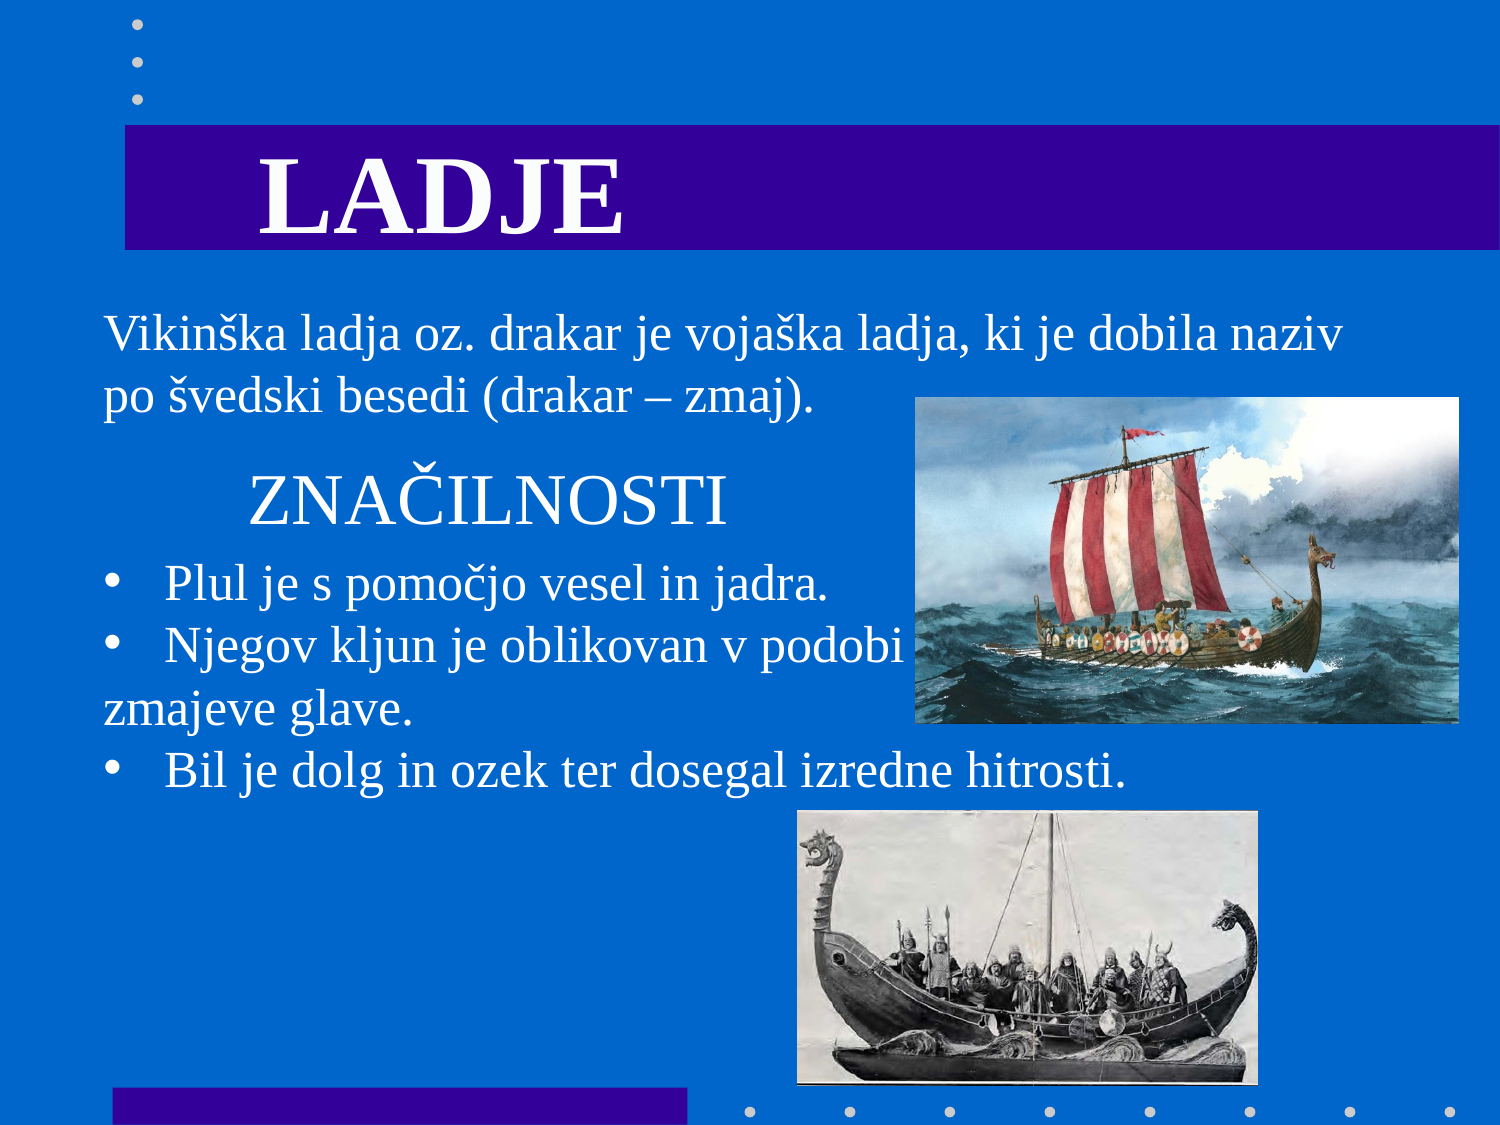

LADJE
Vikinška ladja oz. drakar je vojaška ladja, ki je dobila naziv po švedski besedi (drakar – zmaj).
 Plul je s pomočjo vesel in jadra.
 Njegov kljun je oblikovan v podobi
zmajeve glave.
 Bil je dolg in ozek ter dosegal izredne hitrosti.
ZNAČILNOSTI